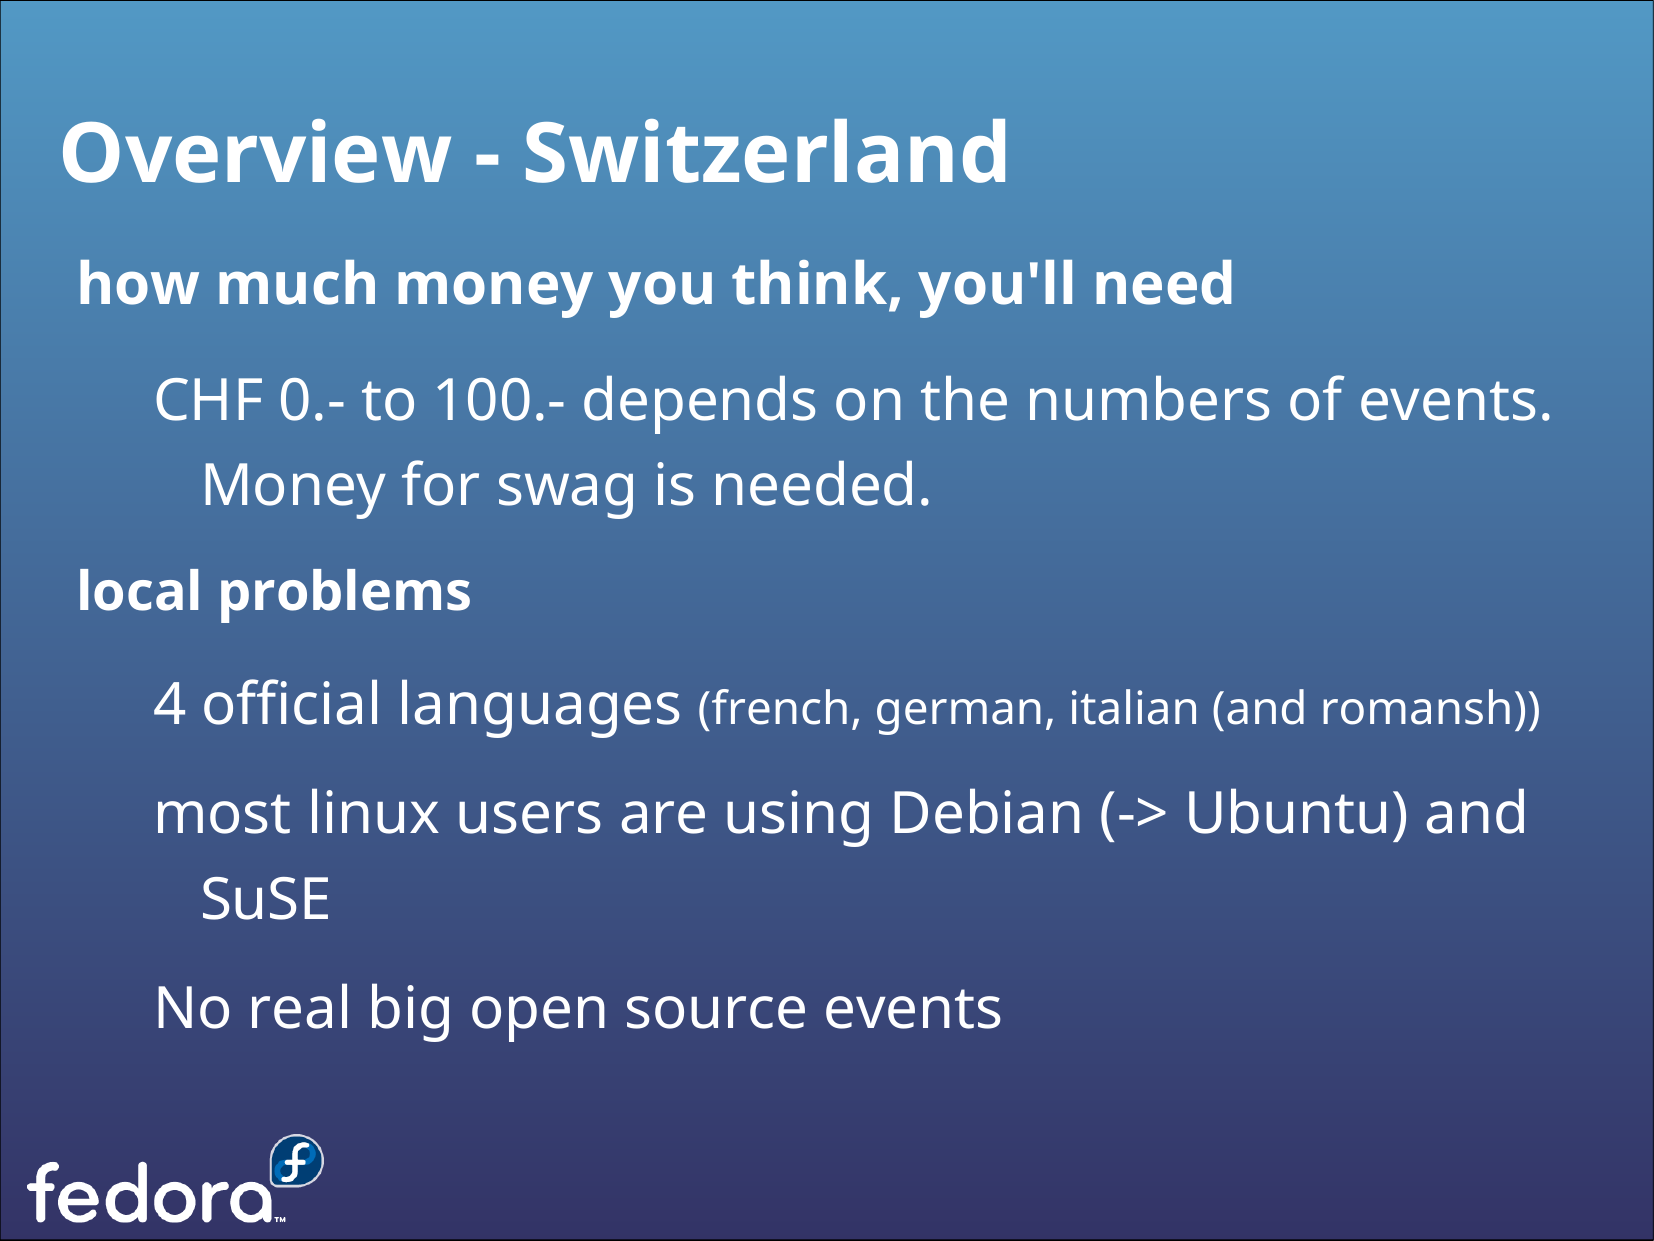

# Overview - Switzerland
how much money you think, you'll need
CHF 0.- to 100.- depends on the numbers of events. Money for swag is needed.
local problems
4 official languages (french, german, italian (and romansh))
most linux users are using Debian (-> Ubuntu) and SuSE
No real big open source events